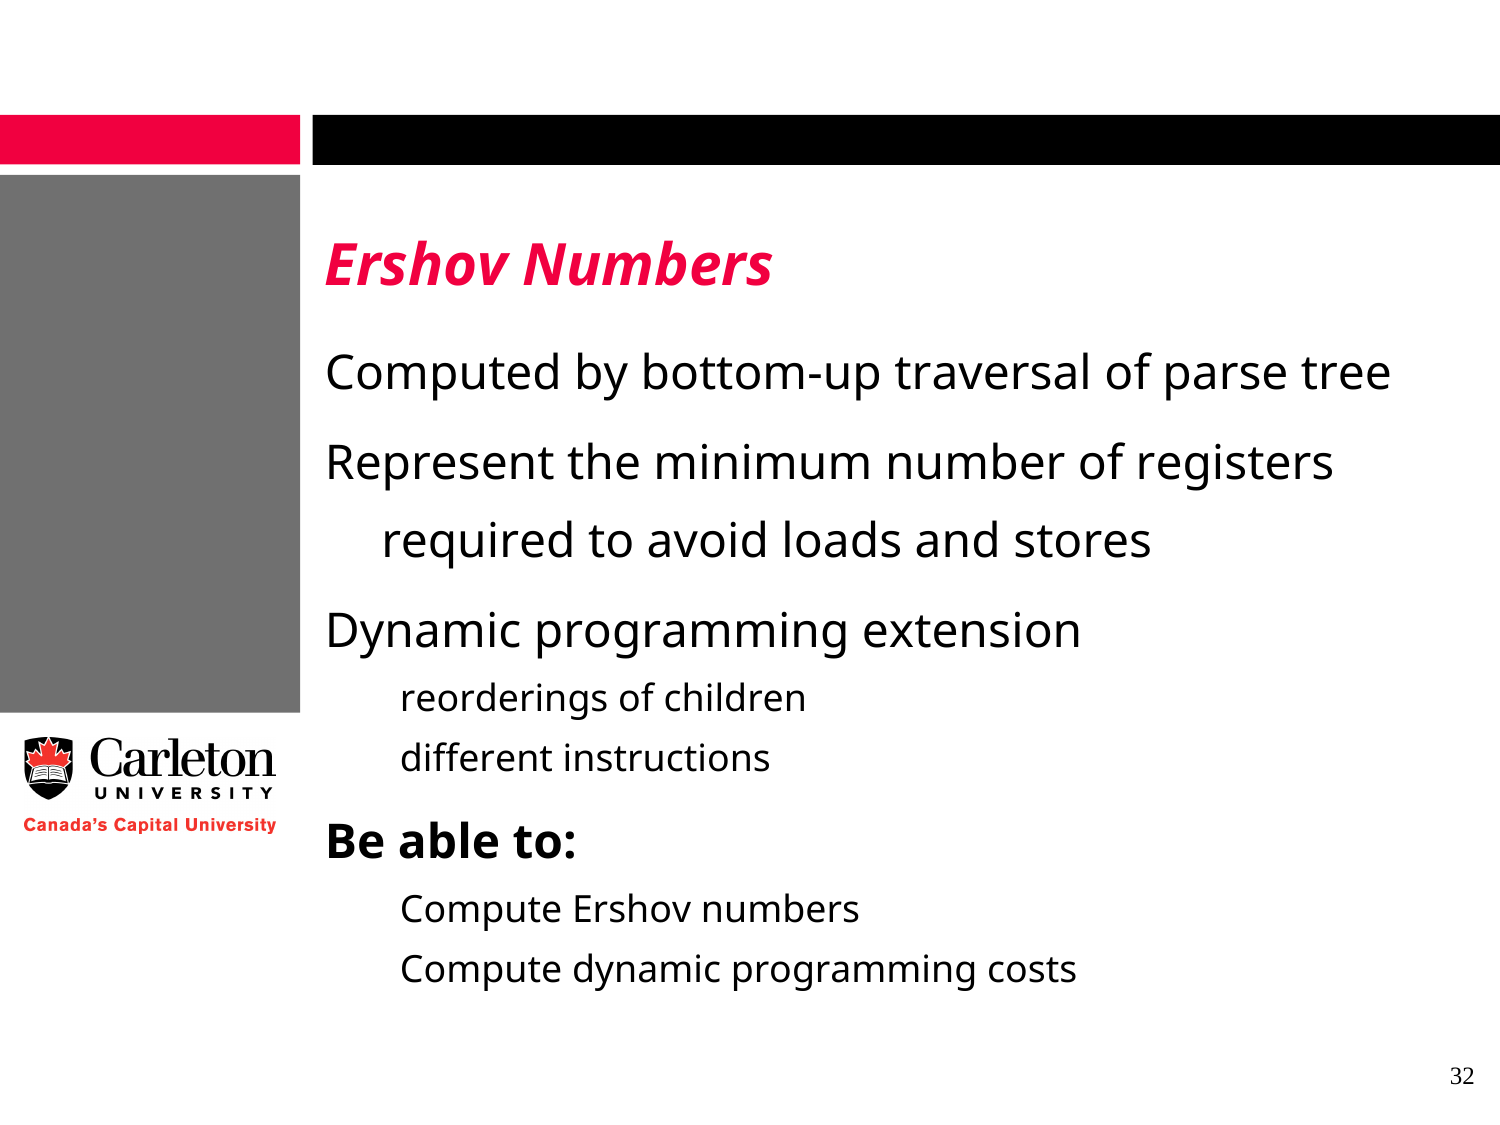

# Ershov Numbers
Computed by bottom-up traversal of parse tree
Represent the minimum number of registers required to avoid loads and stores
Dynamic programming extension
reorderings of children
different instructions
Be able to:
Compute Ershov numbers
Compute dynamic programming costs
32